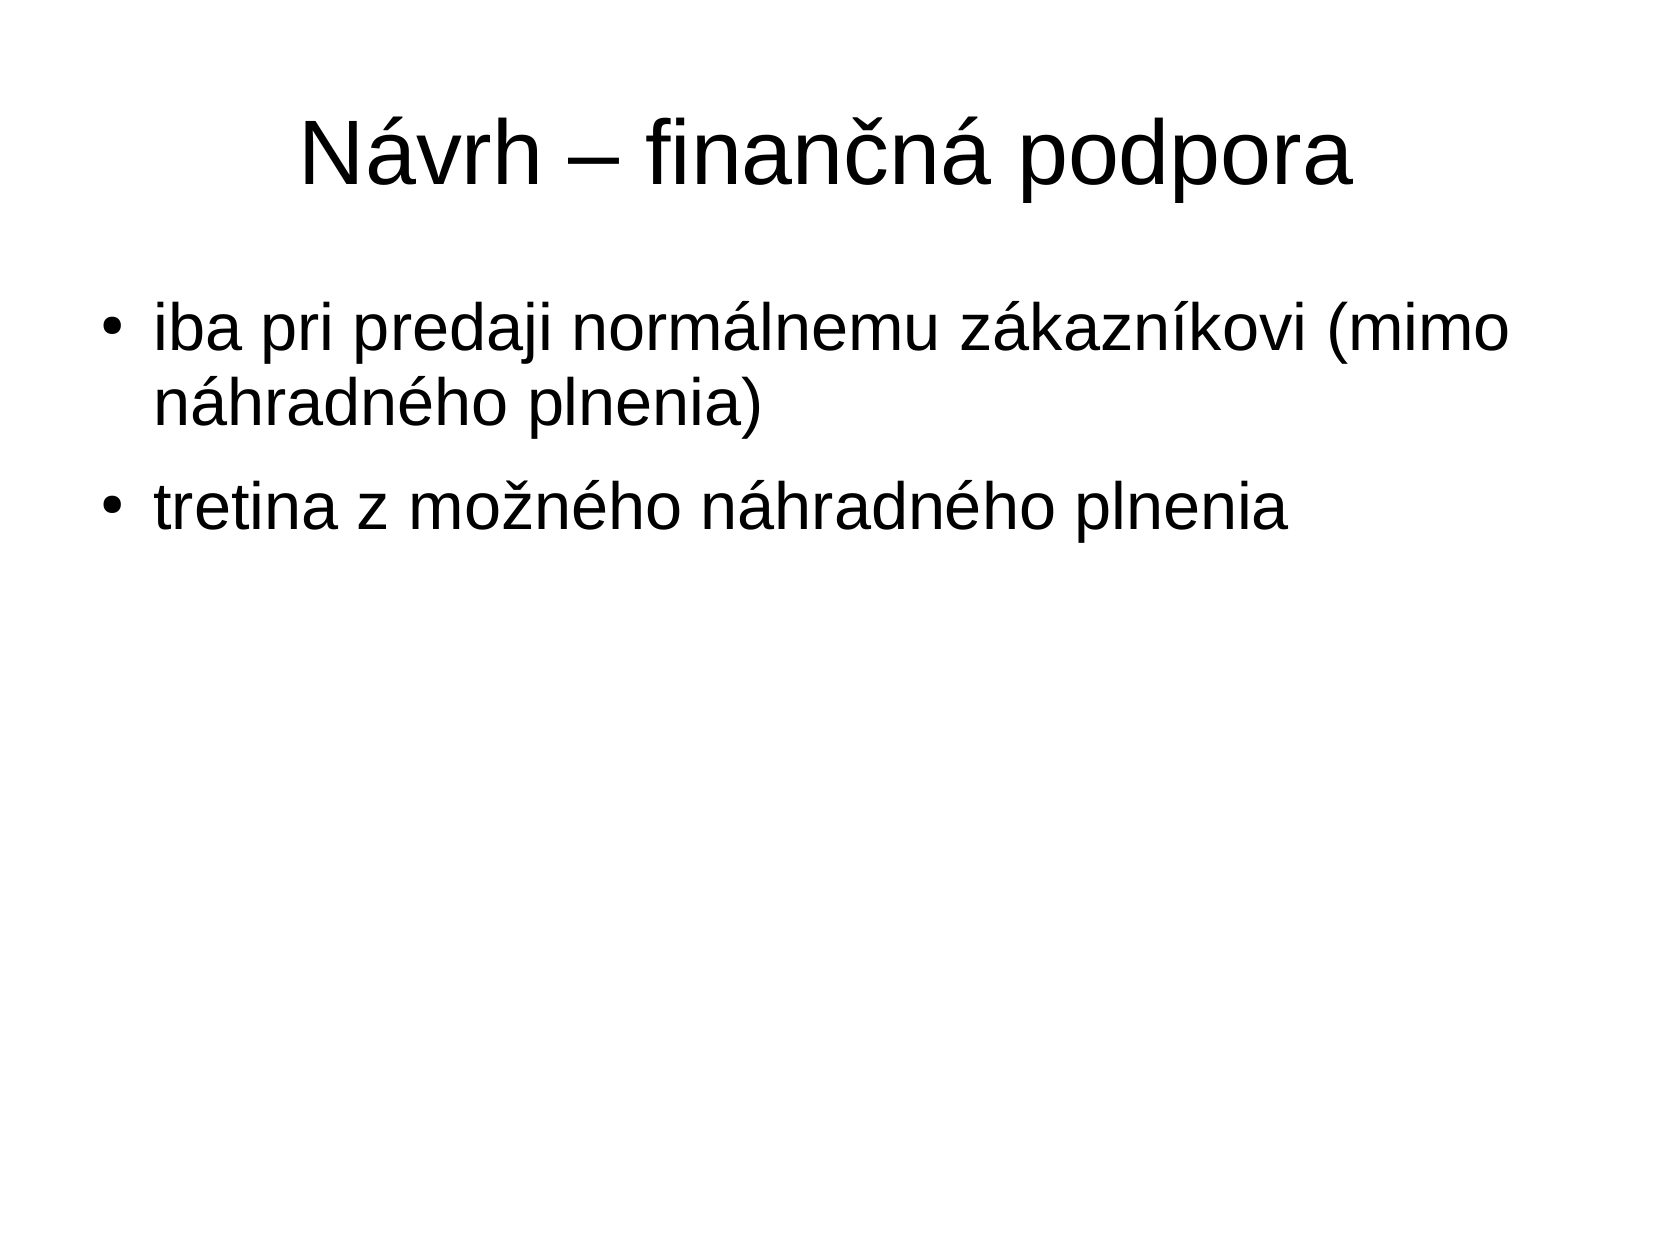

# Návrh – finančná podpora
iba pri predaji normálnemu zákazníkovi (mimo náhradného plnenia)
tretina z možného náhradného plnenia